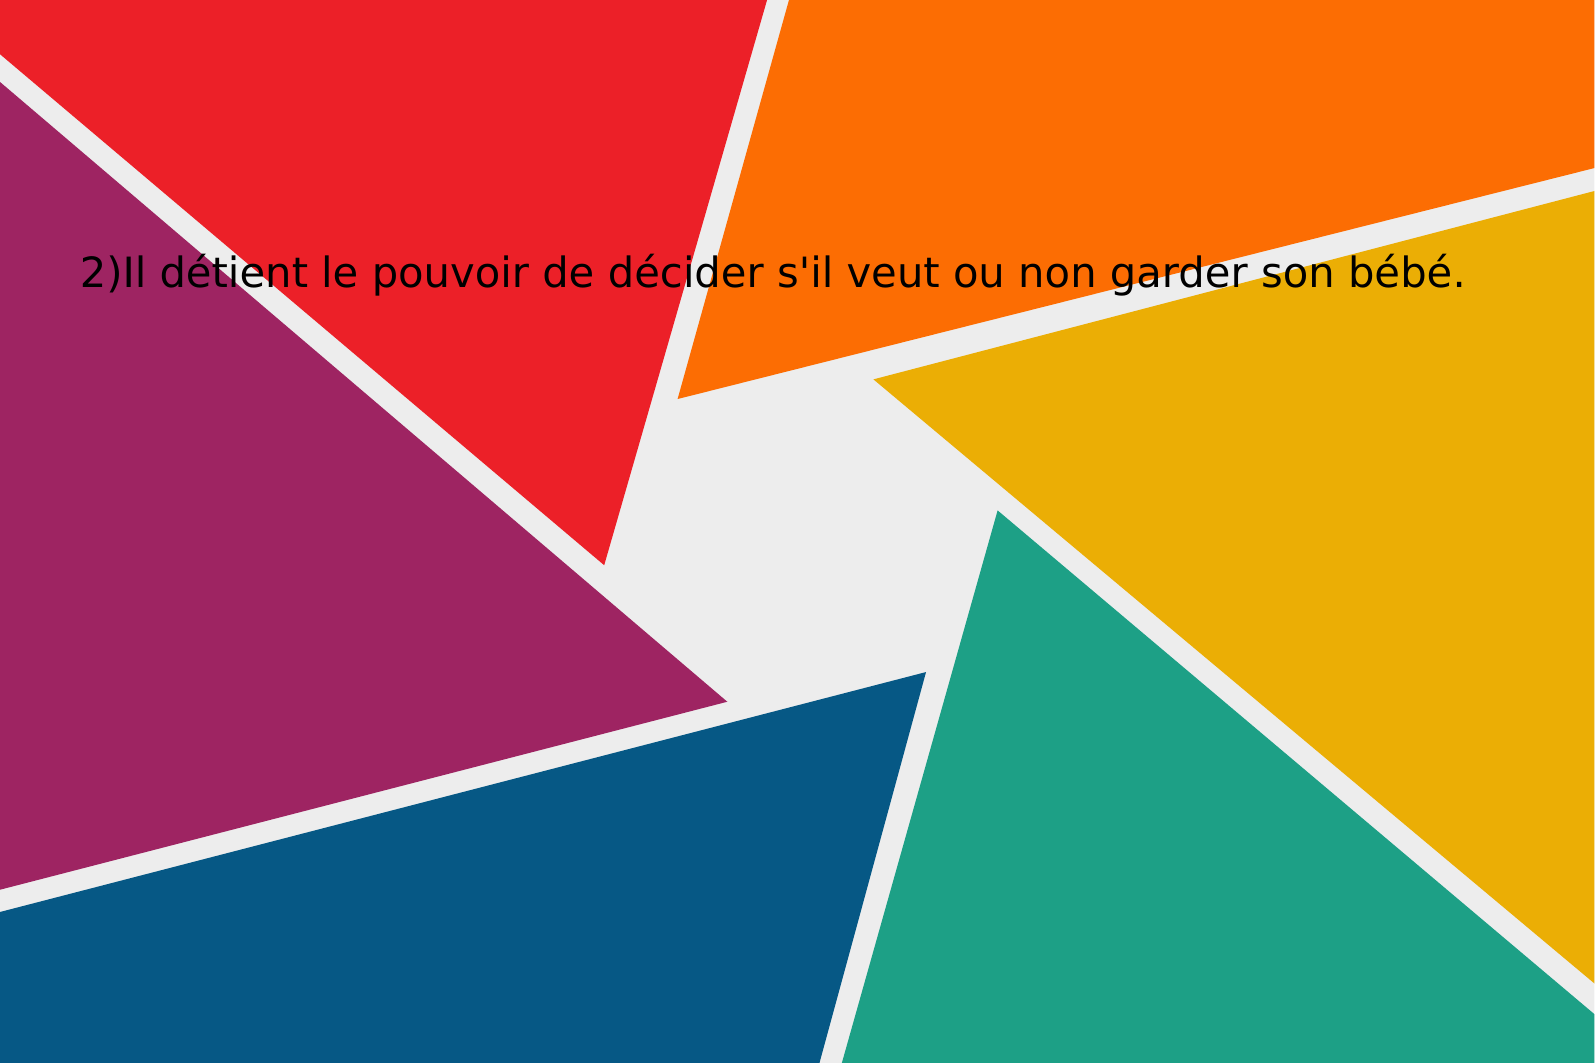

#
2)Il détient le pouvoir de décider s'il veut ou non garder son bébé.